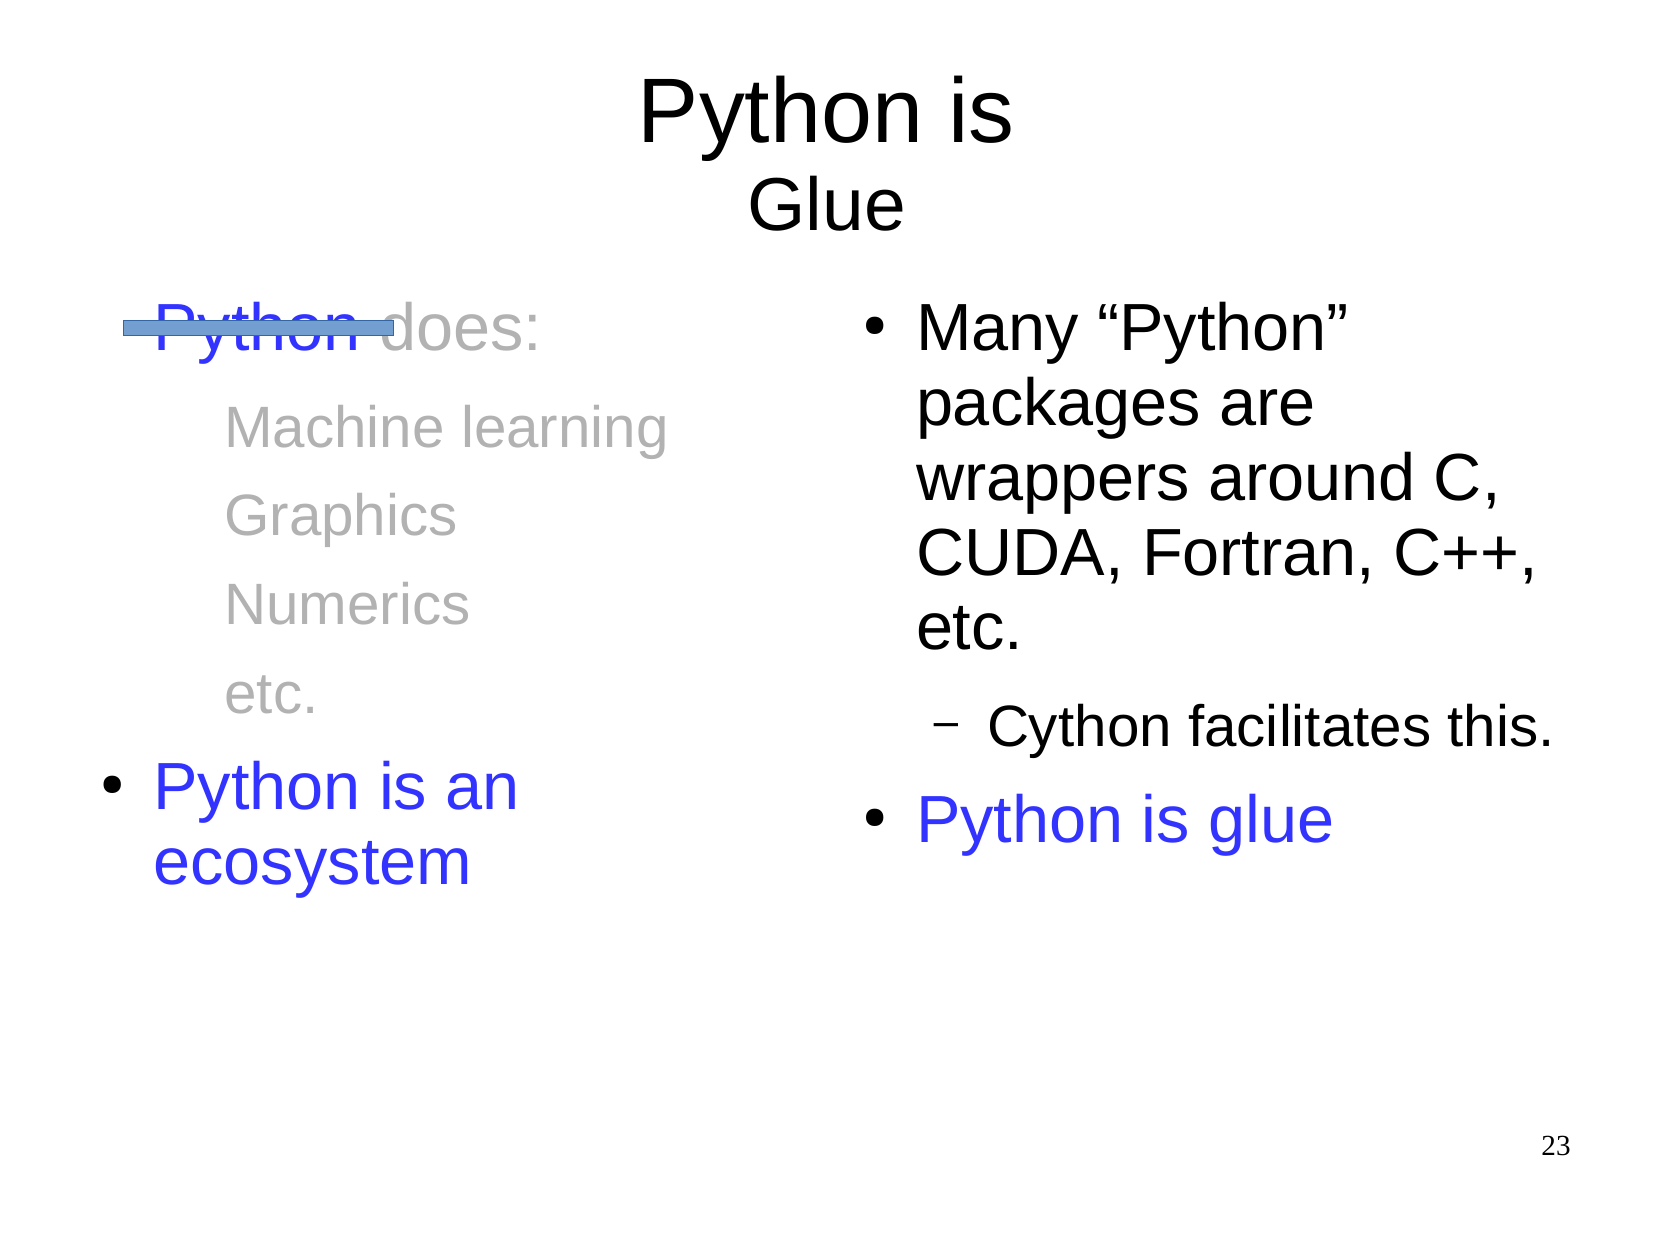

# Python is Glue
Python does:
Machine learning
Graphics
Numerics
etc.
Python is an ecosystem
Many “Python” packages are wrappers around C, CUDA, Fortran, C++, etc.
Cython facilitates this.
Python is glue
23